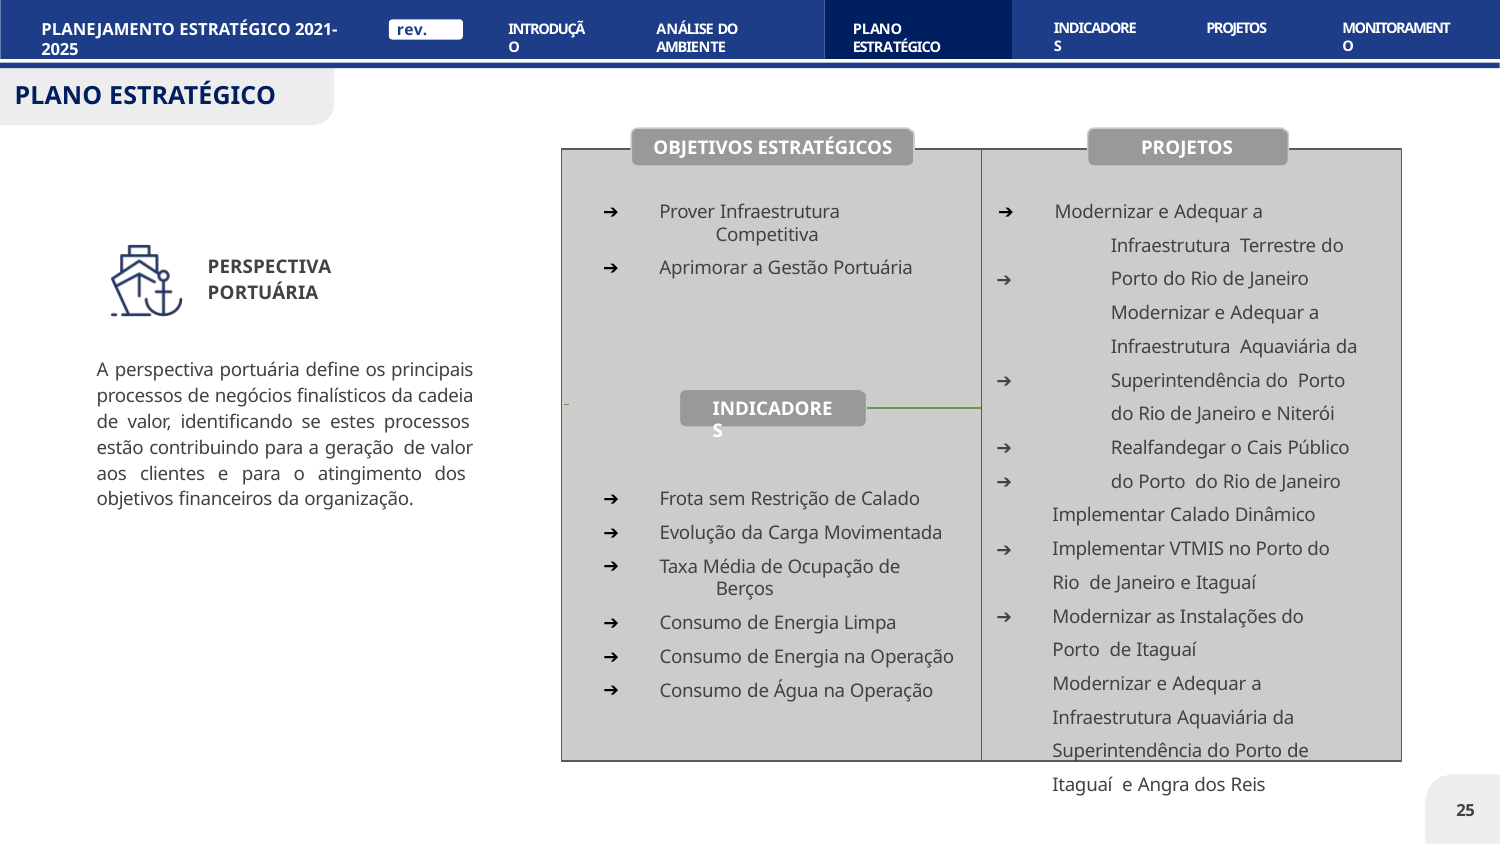

PLANEJAMENTO ESTRATÉGICO 2021-2025
INDICADORES
PROJETOS
MONITORAMENTO
rev. 2022
INTRODUÇÃO
ANÁLISE DO AMBIENTE
PLANO ESTRATÉGICO
PLANO ESTRATÉGICO
OBJETIVOS ESTRATÉGICOS
PROJETOS
Prover Infraestrutura Competitiva
Aprimorar a Gestão Portuária
Modernizar e Adequar a Infraestrutura Terrestre do Porto do Rio de Janeiro Modernizar e Adequar a Infraestrutura Aquaviária da Superintendência do Porto do Rio de Janeiro e Niterói Realfandegar o Cais Público do Porto do Rio de Janeiro
Implementar Calado Dinâmico Implementar VTMIS no Porto do Rio de Janeiro e Itaguaí
Modernizar as Instalações do Porto de Itaguaí
Modernizar e Adequar a Infraestrutura Aquaviária da Superintendência do Porto de Itaguaí e Angra dos Reis
PERSPECTIVA PORTUÁRIA
➔
A perspectiva portuária deﬁne os principais processos de negócios ﬁnalísticos da cadeia de valor, identiﬁcando se estes processos estão contribuindo para a geração de valor aos clientes e para o atingimento dos objetivos ﬁnanceiros da organização.
➔
INDICADORES
➔
➔
Frota sem Restrição de Calado
Evolução da Carga Movimentada
Taxa Média de Ocupação de Berços
Consumo de Energia Limpa
Consumo de Energia na Operação
Consumo de Água na Operação
➔
➔